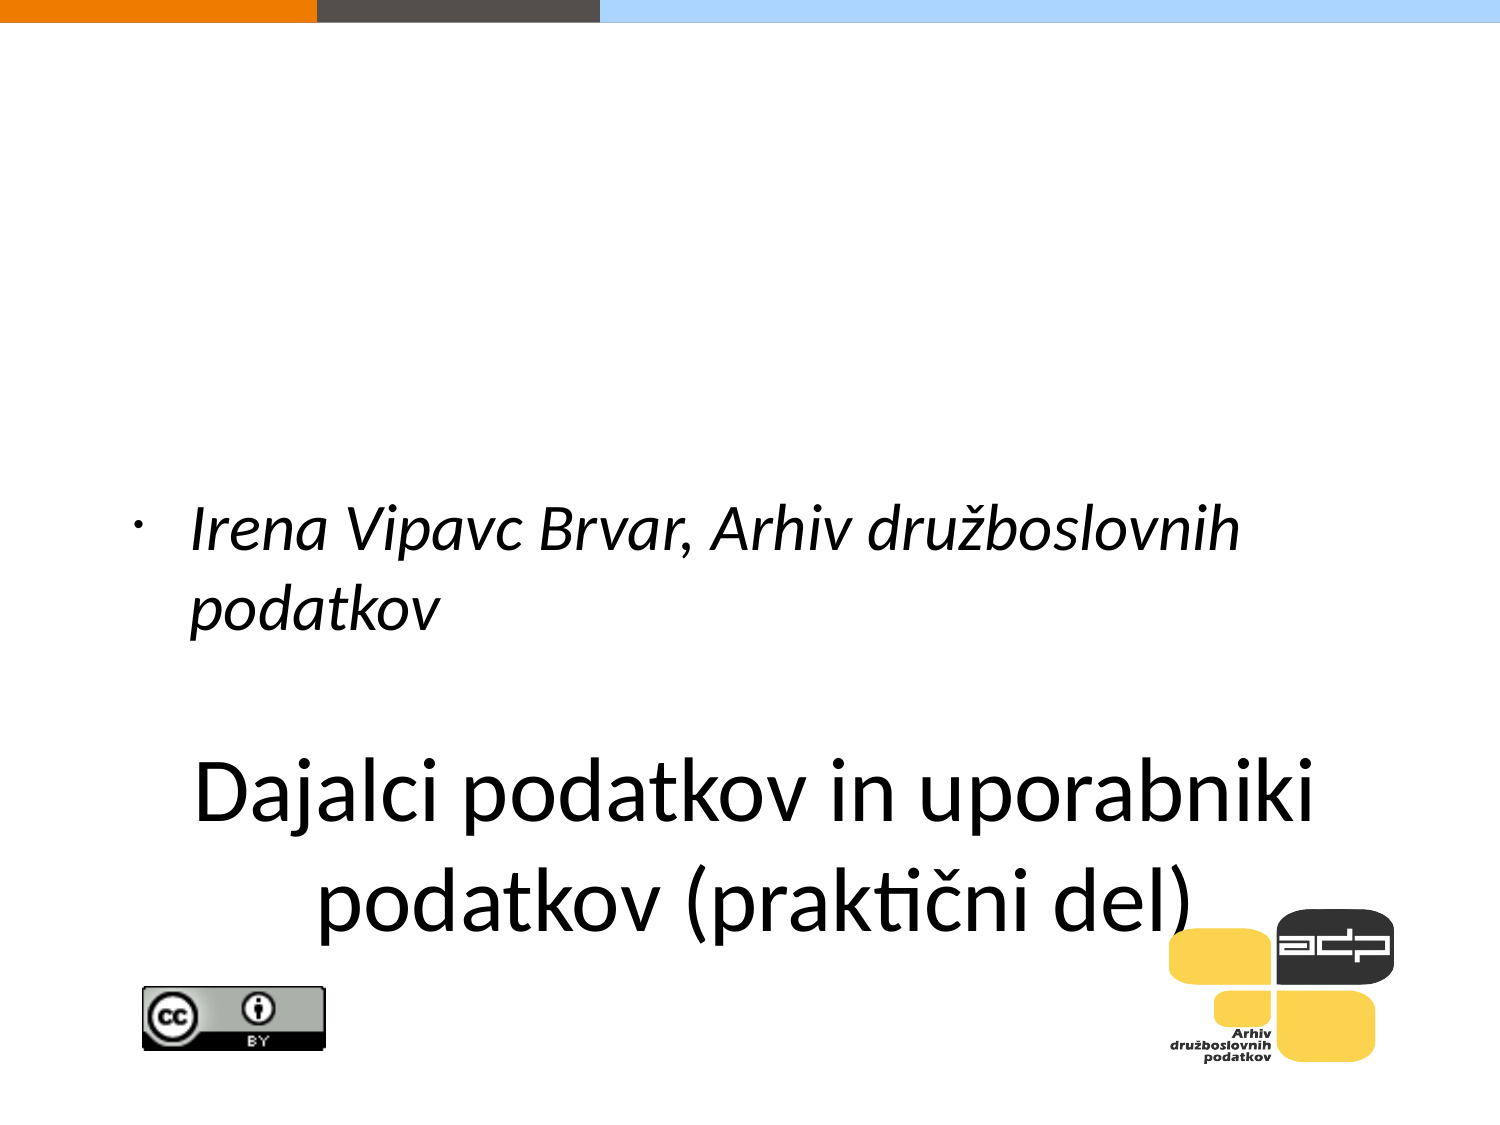

Irena Vipavc Brvar, Arhiv družboslovnih podatkov
# Dajalci podatkov in uporabniki podatkov (praktični del)